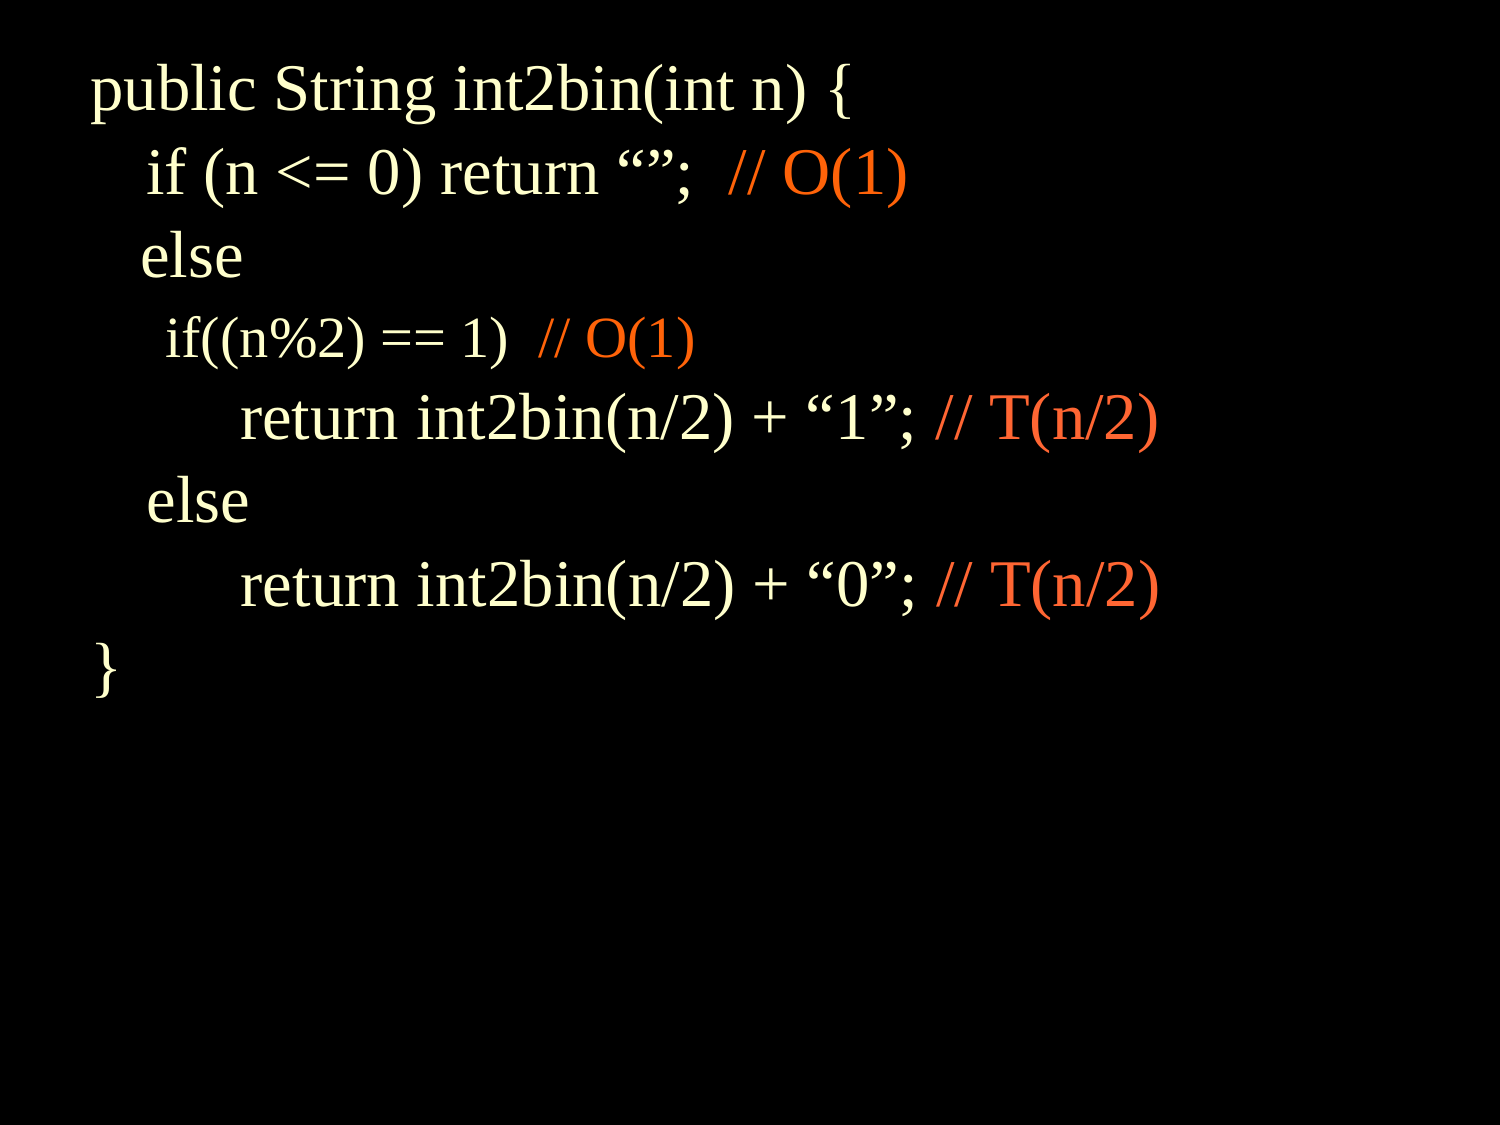

# public String int2bin(int n) {
	if (n <= 0) return “”; // O(1)
 else
if((n%2) == 1) // O(1)
		return int2bin(n/2) + “1”; // T(n/2)
	else
 return int2bin(n/2) + “0”; // T(n/2)
}